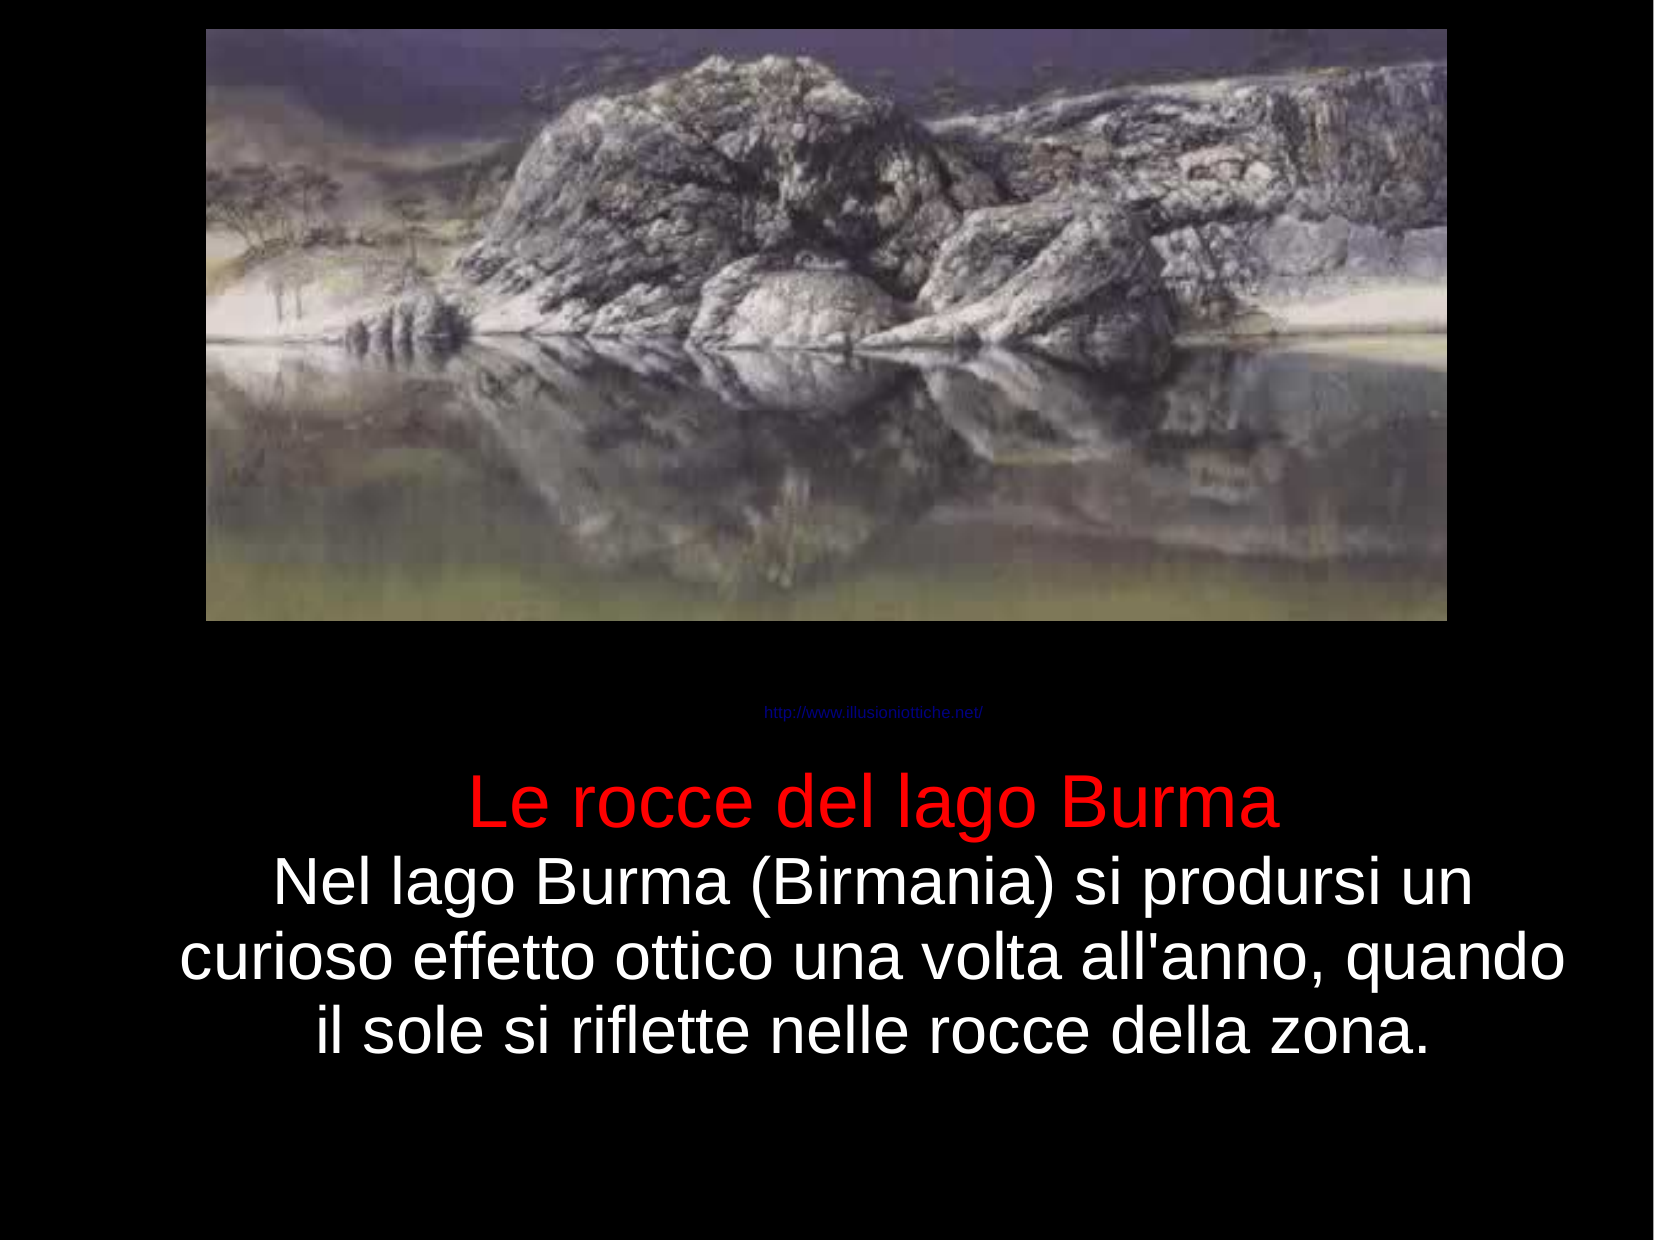

# http://www.illusioniottiche.net/
Le rocce del lago Burma
Nel lago Burma (Birmania) si prodursi un curioso effetto ottico una volta all'anno, quando il sole si riflette nelle rocce della zona.